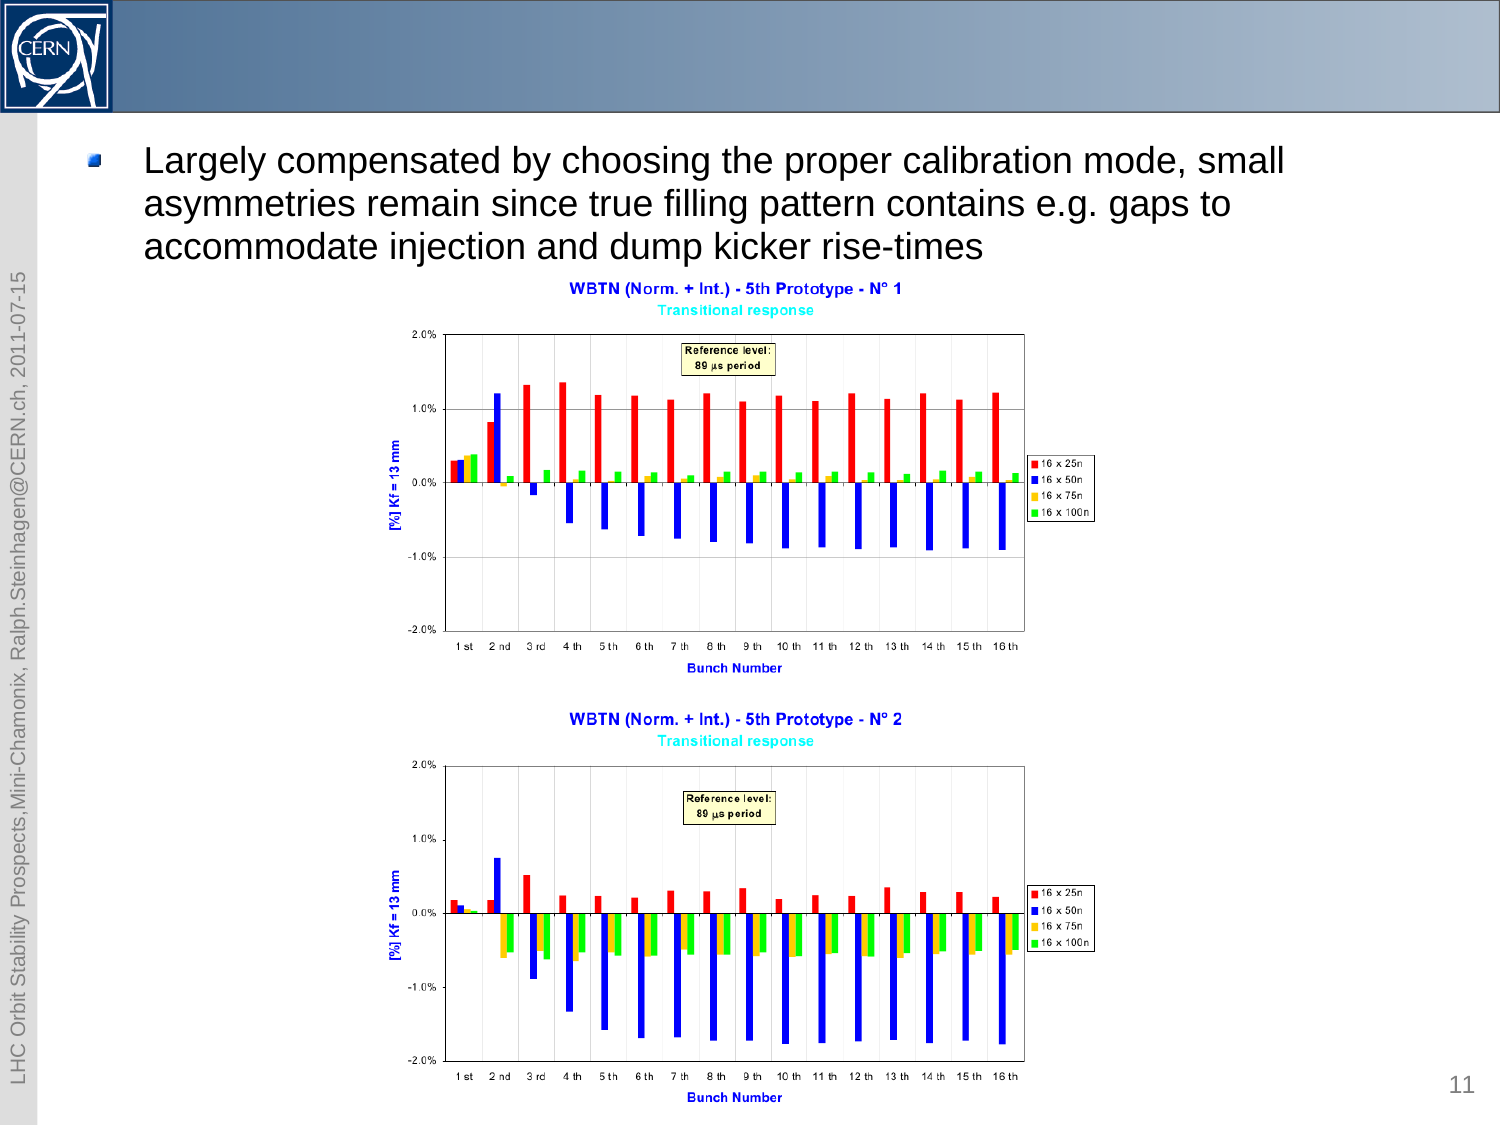

# LHC BPM Bunch Filling Pattern Dependence
Largely compensated by choosing the proper calibration mode, small asymmetries remain since true filling pattern contains e.g. gaps to accommodate injection and dump kicker rise-times